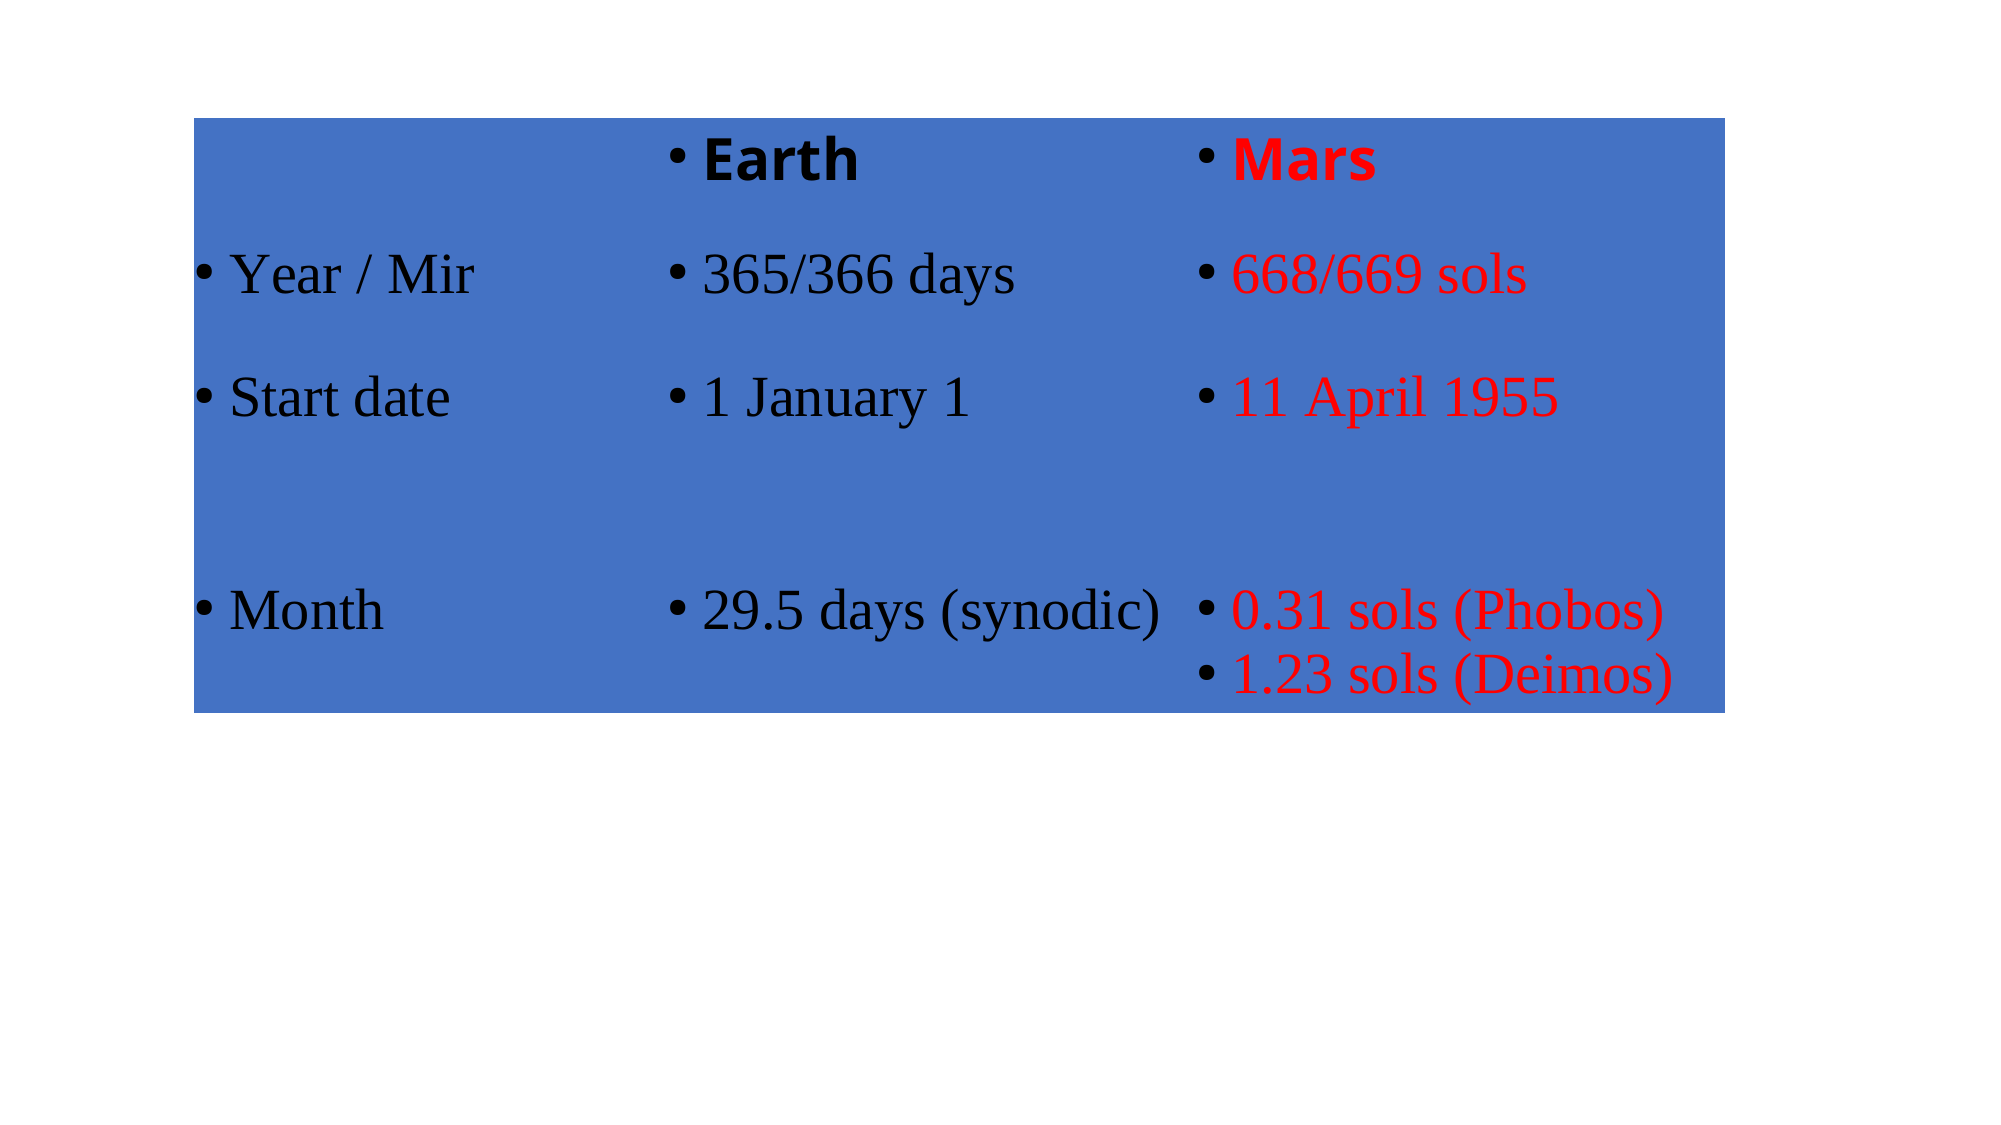

| | Earth | Mars |
| --- | --- | --- |
| Year / Mir | 365/366 days | 668/669 sols |
| Start date | 1 January 1 | 11 April 1955 |
| Month | 29.5 days (synodic) | 0.31 sols (Phobos) 1.23 sols (Deimos) |